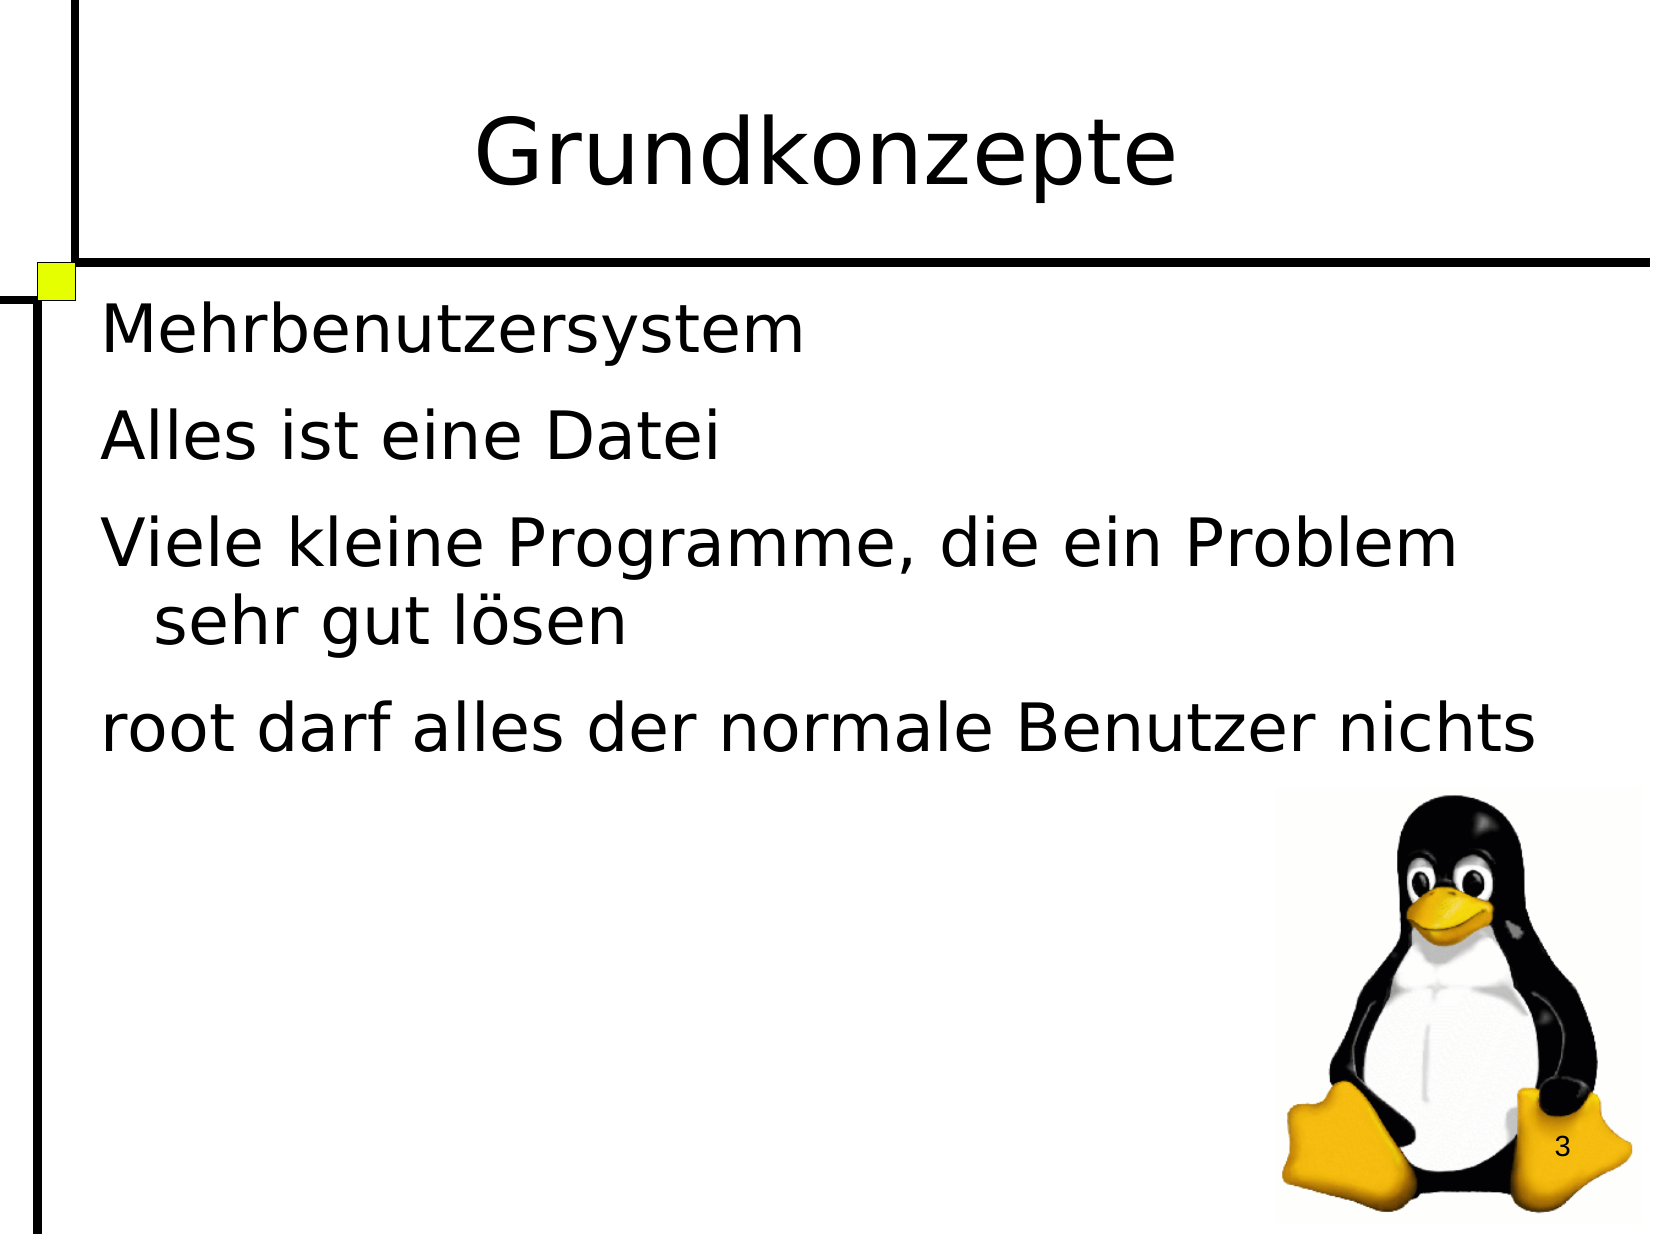

# Grundkonzepte
Mehrbenutzersystem
Alles ist eine Datei
Viele kleine Programme, die ein Problem sehr gut lösen
root darf alles der normale Benutzer nichts
3